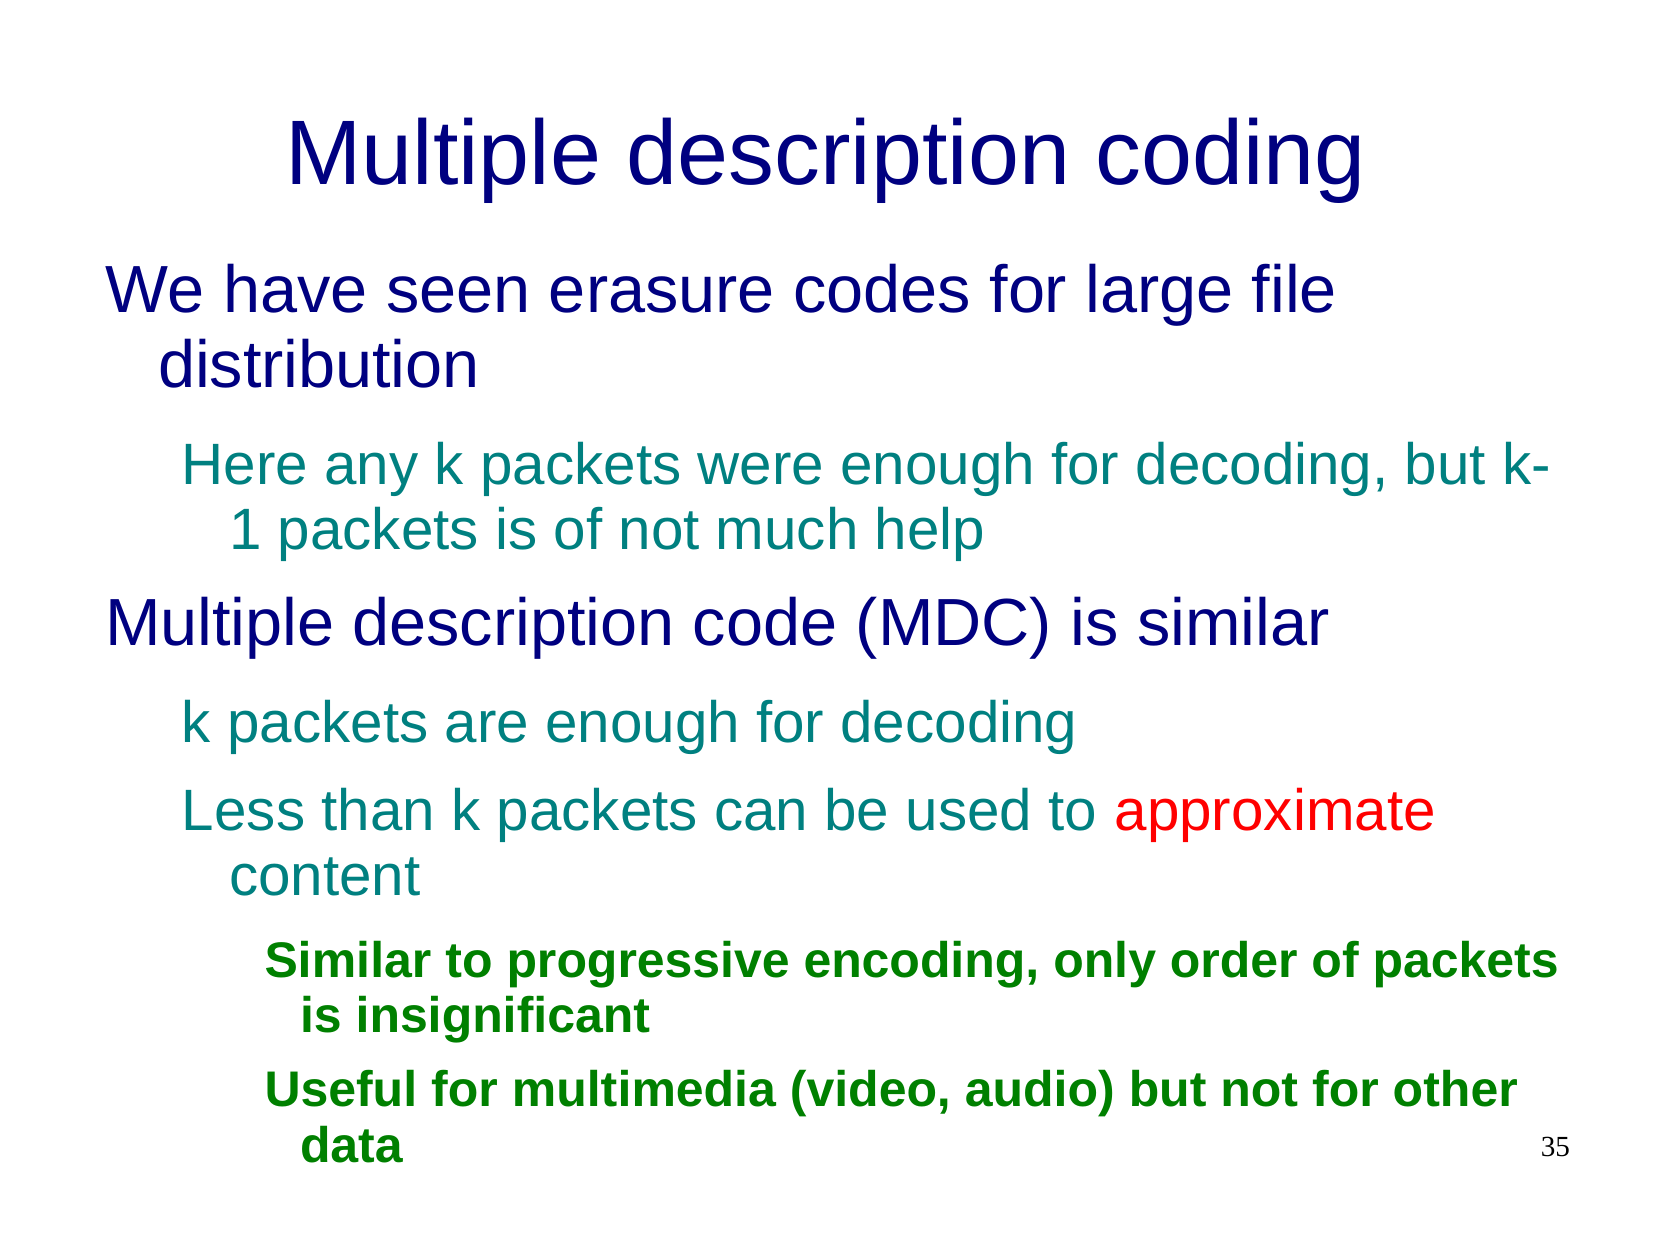

# Multiple description coding
We have seen erasure codes for large file distribution
Here any k packets were enough for decoding, but k-1 packets is of not much help
Multiple description code (MDC) is similar
k packets are enough for decoding
Less than k packets can be used to approximate content
Similar to progressive encoding, only order of packets is insignificant
Useful for multimedia (video, audio) but not for other data
35